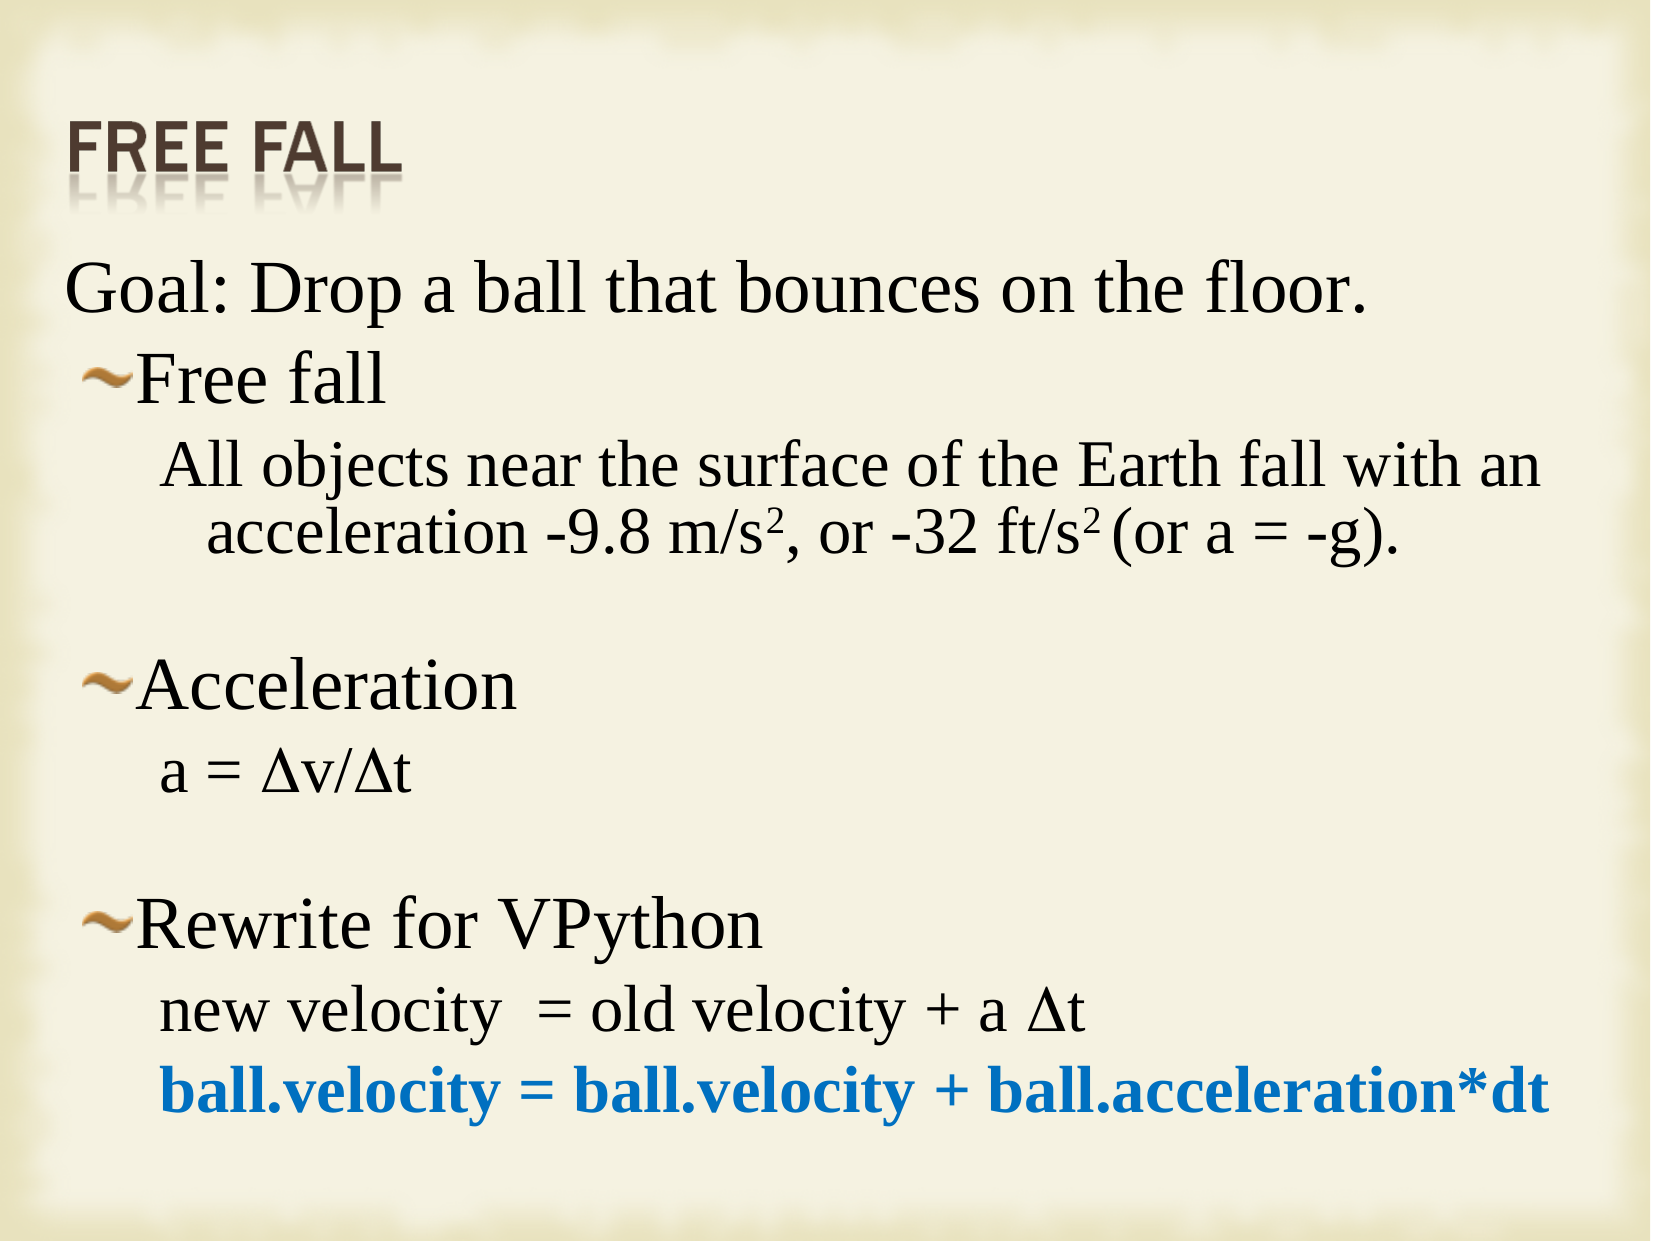

# Goal: Drop a ball that bounces on the floor.
Free fall
All objects near the surface of the Earth fall with an acceleration -9.8 m/s2, or -32 ft/s2 (or a = -g).
Acceleration
a = v/t
Rewrite for VPython
new velocity = old velocity + a t
ball.velocity = ball.velocity + ball.acceleration*dt